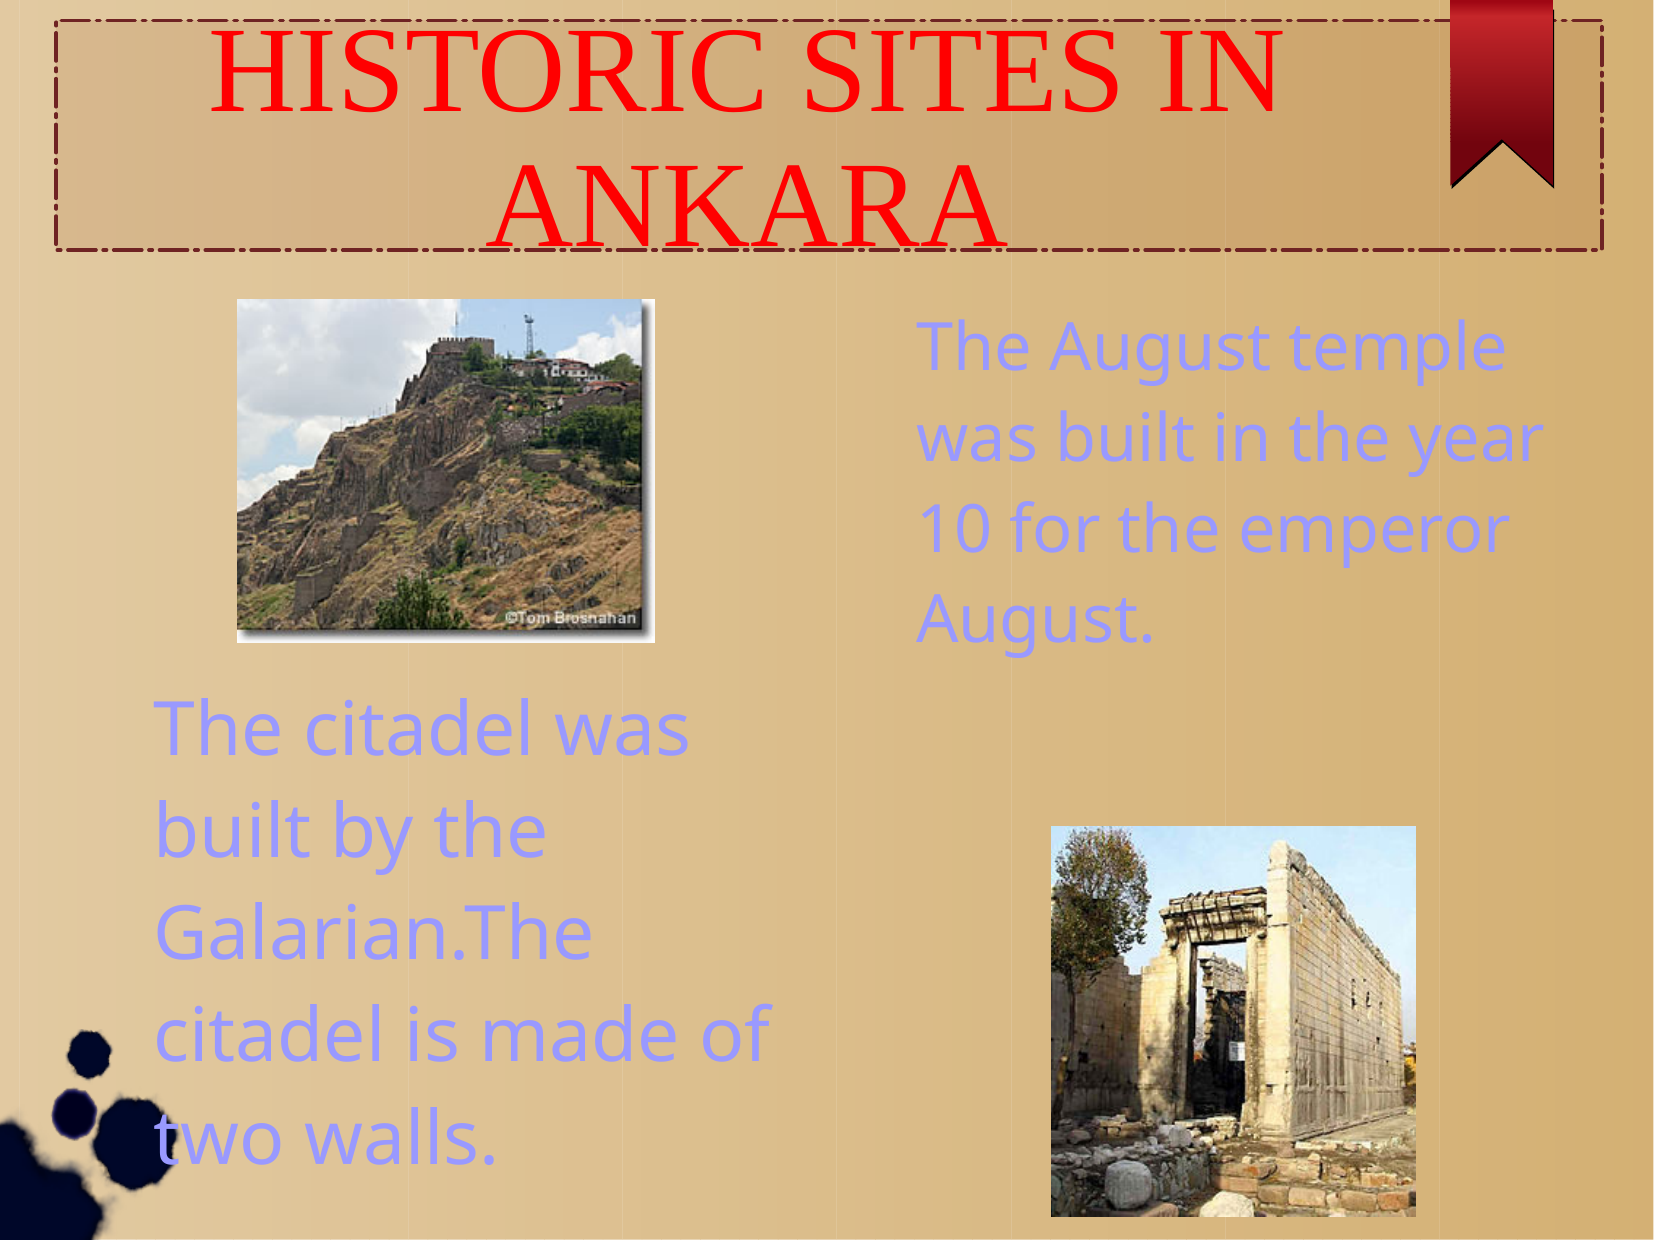

# HISTORIC SITES IN ANKARA
The August temple was built in the year 10 for the emperor August.
The citadel was built by the Galarian.The citadel is made of two walls.